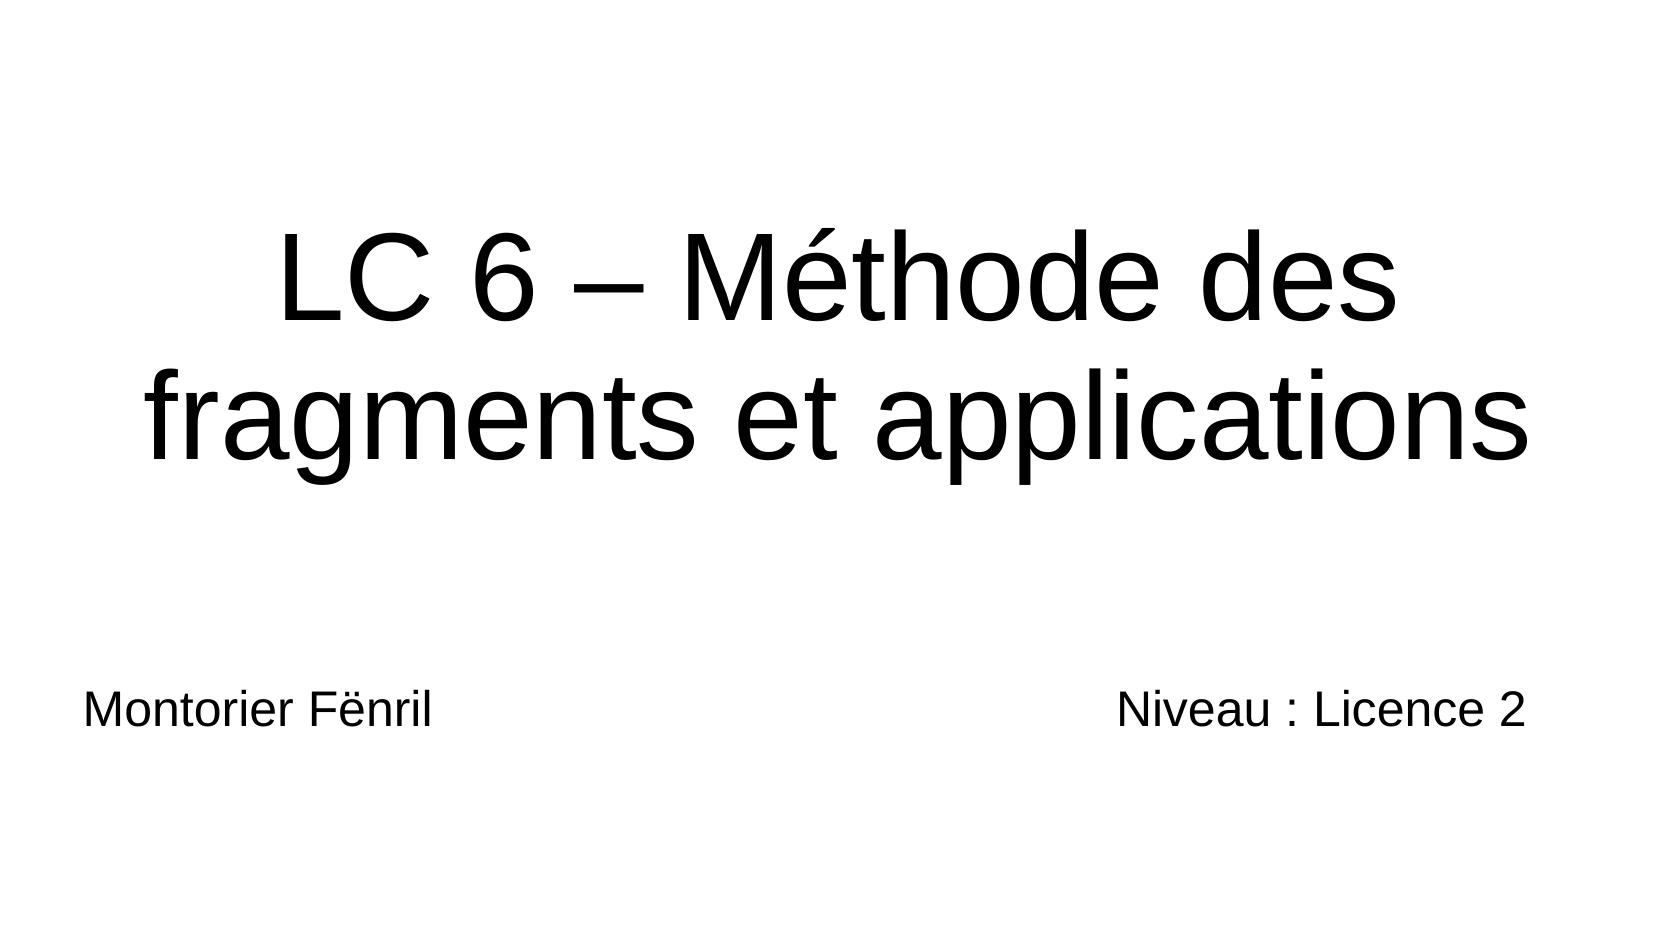

# LC 6 – Méthode des fragments et applications
Montorier Fënril										Niveau : Licence 2